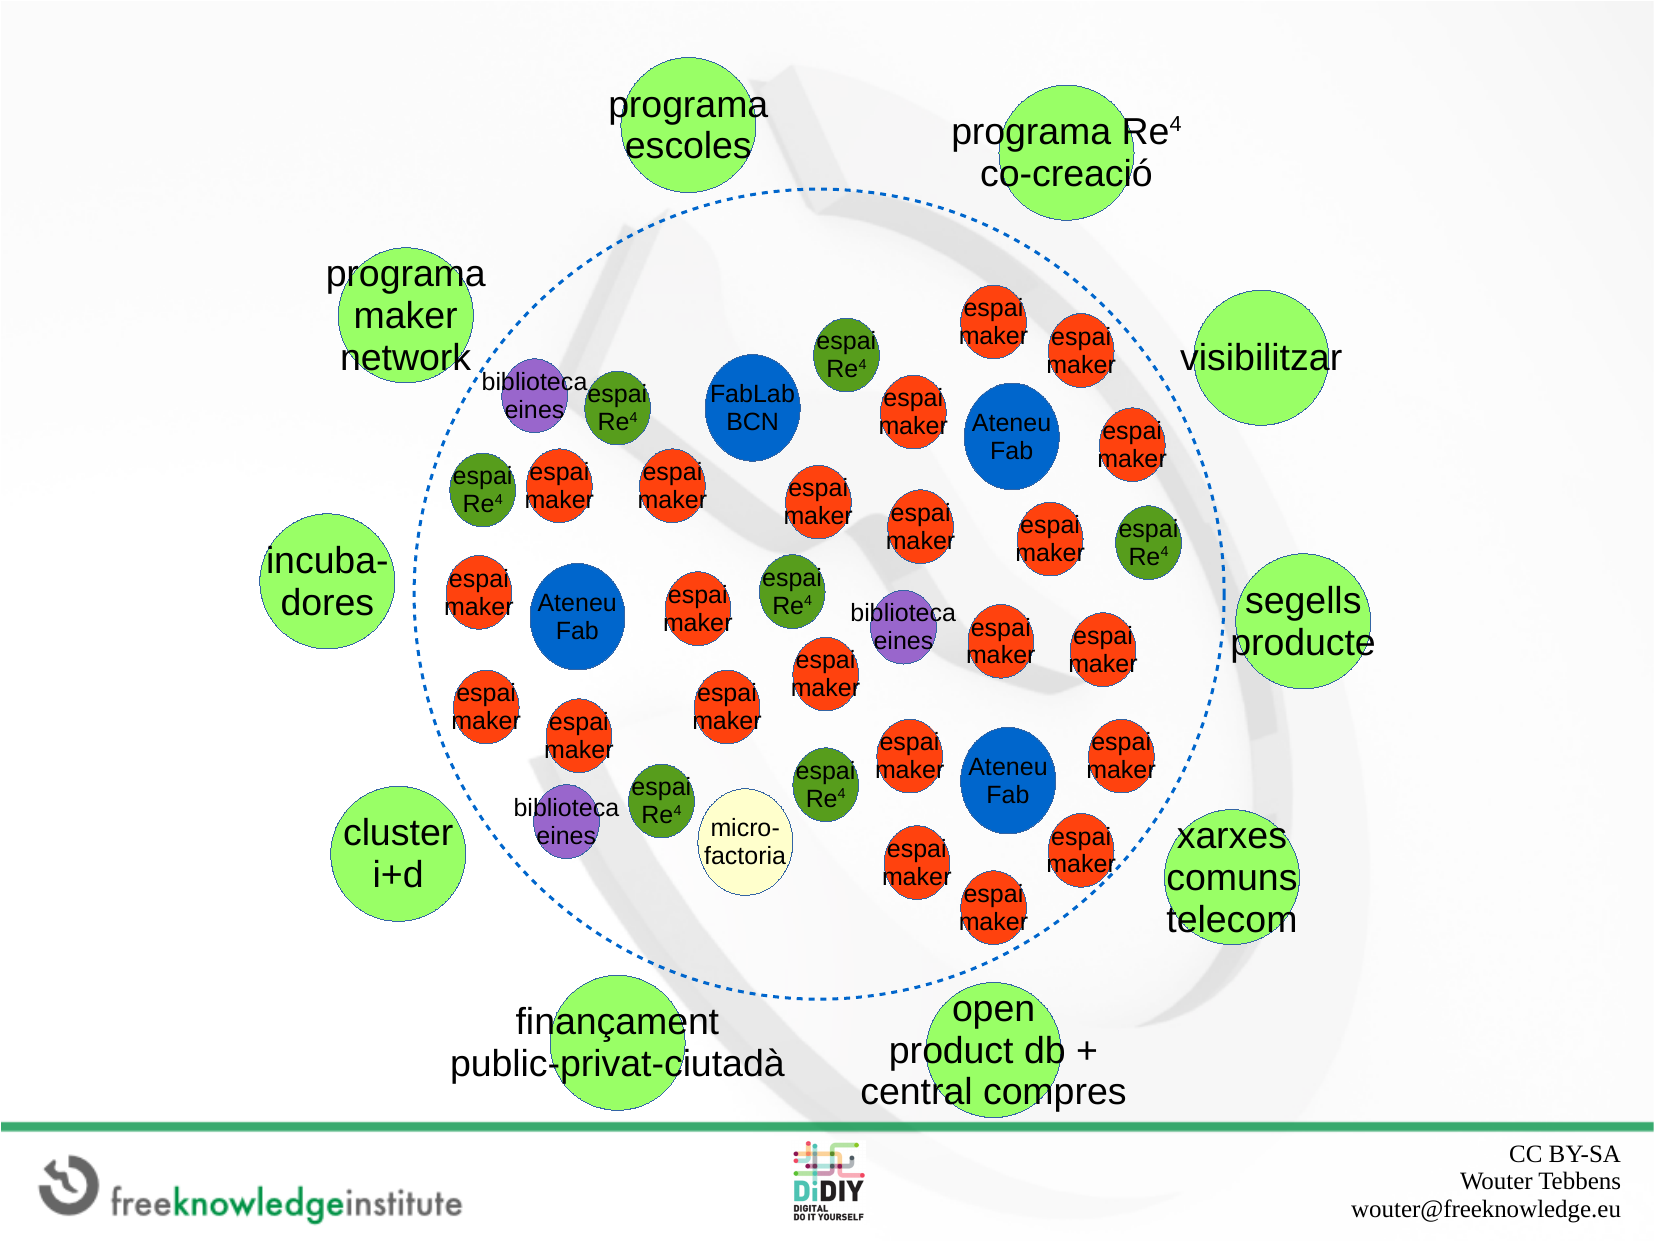

programa
escoles
programa Re4
co-creació
programa
maker
network
espai
maker
visibilitzar
espai
maker
espai
Re4
FabLab
BCN
biblioteca
eines
espai
Re4
espai
maker
Ateneu
Fab
espai
maker
espai
maker
espai
maker
espai
Re4
espai
maker
espai
maker
espai
maker
espai
Re4
incuba-
dores
segells
producte
espai
Re4
espai
maker
Ateneu
Fab
espai
maker
biblioteca
eines
espai
maker
espai
maker
espai
maker
espai
maker
espai
maker
espai
maker
espai
maker
espai
maker
Ateneu
Fab
espai
Re4
espai
Re4
biblioteca
eines
cluster
i+d
micro-
factoria
xarxes
comuns
telecom
espai
maker
espai
maker
espai
maker
finançament
public-privat-ciutadà
open
product db +
central compres